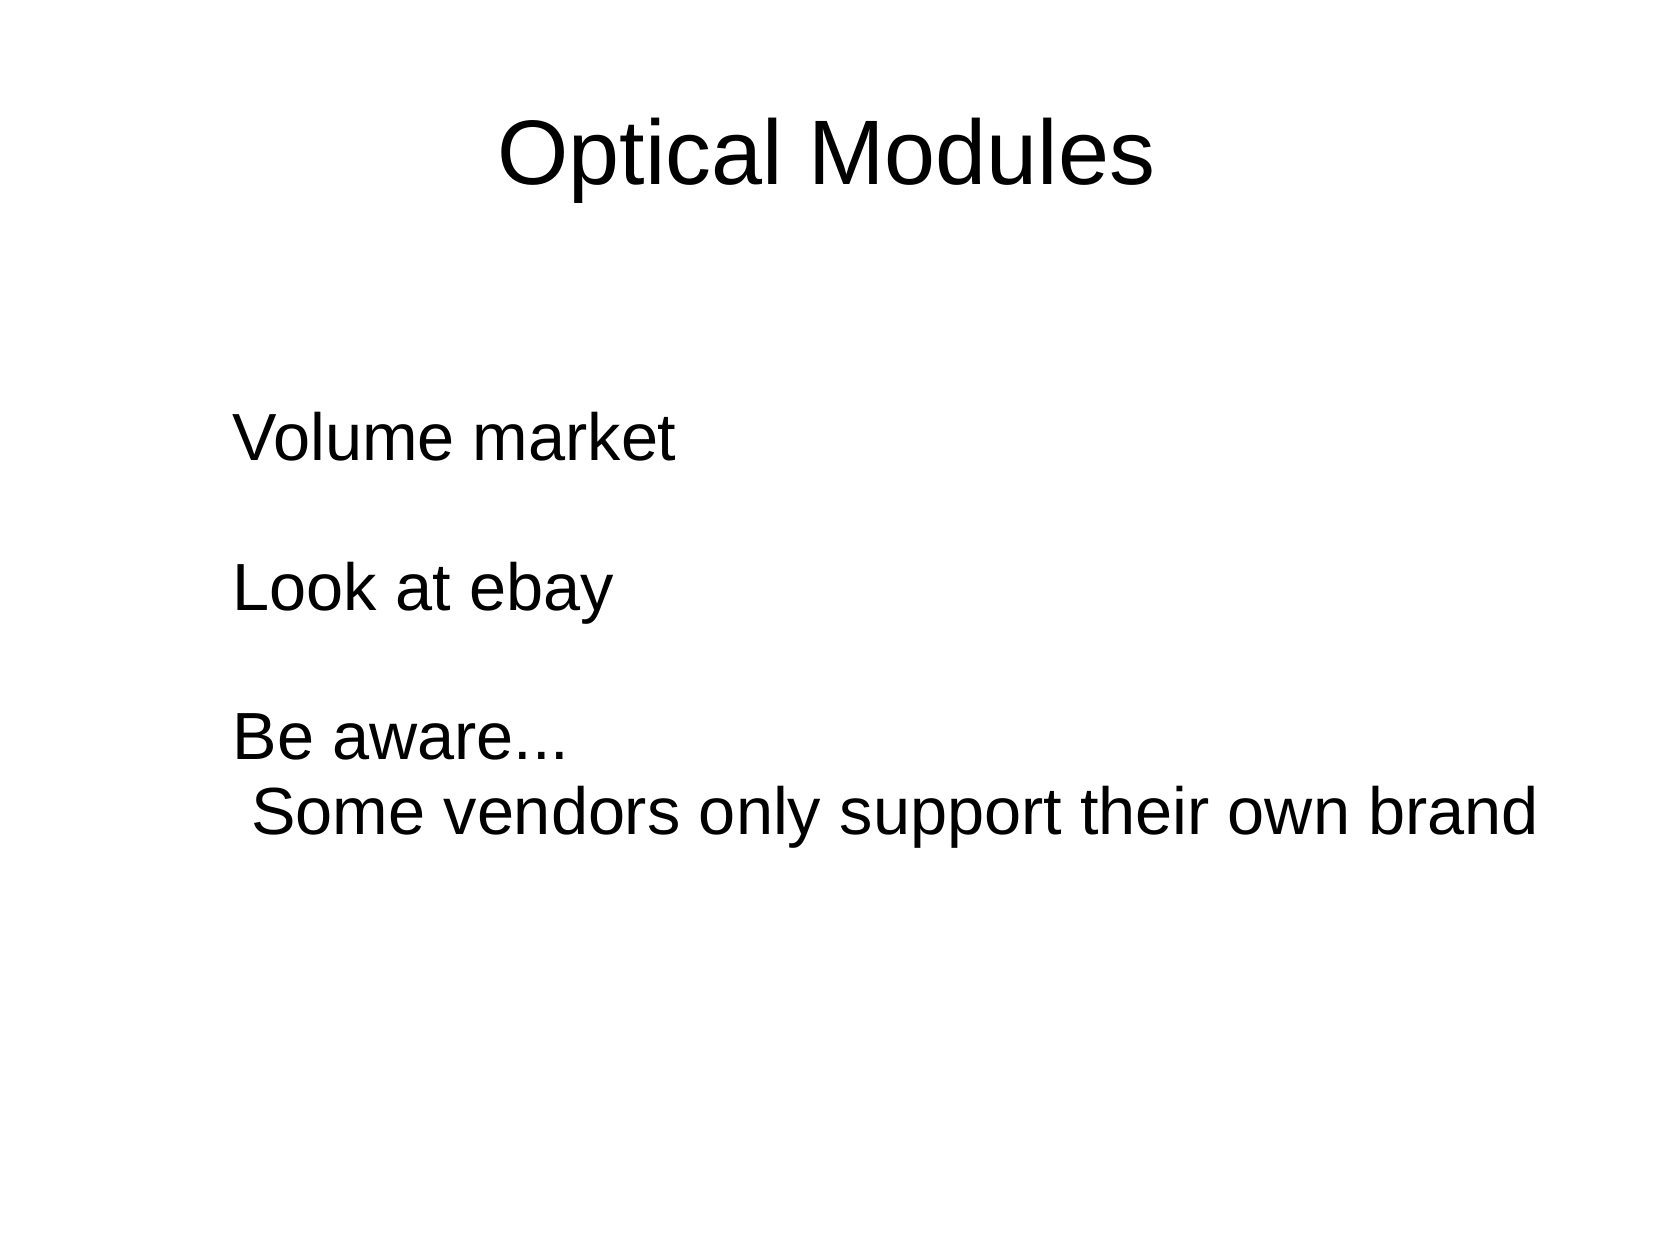

# Optical Modules
		Volume market
		Look at ebay
		Be aware...
		 Some vendors only support their own brand